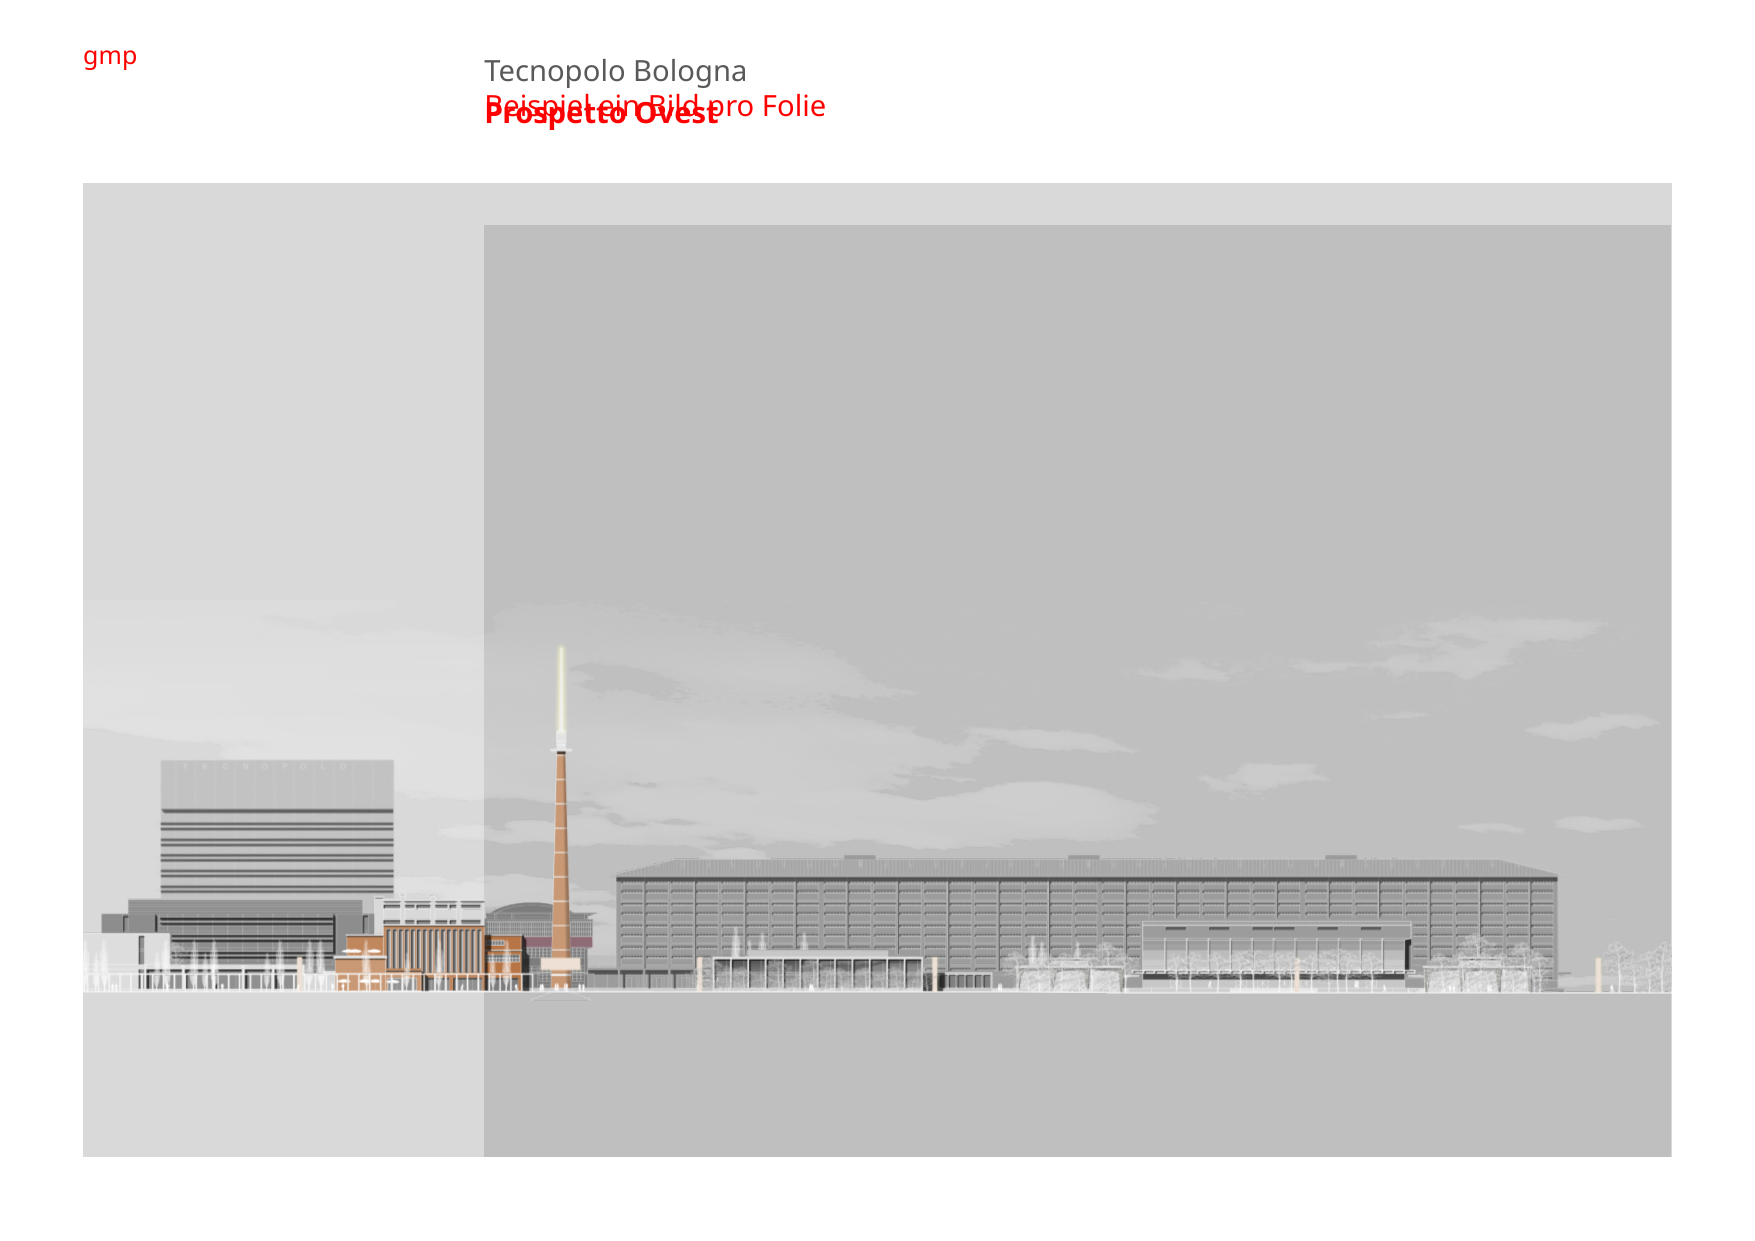

# Beispiel ein Bild pro Folie
Prospetto Ovest